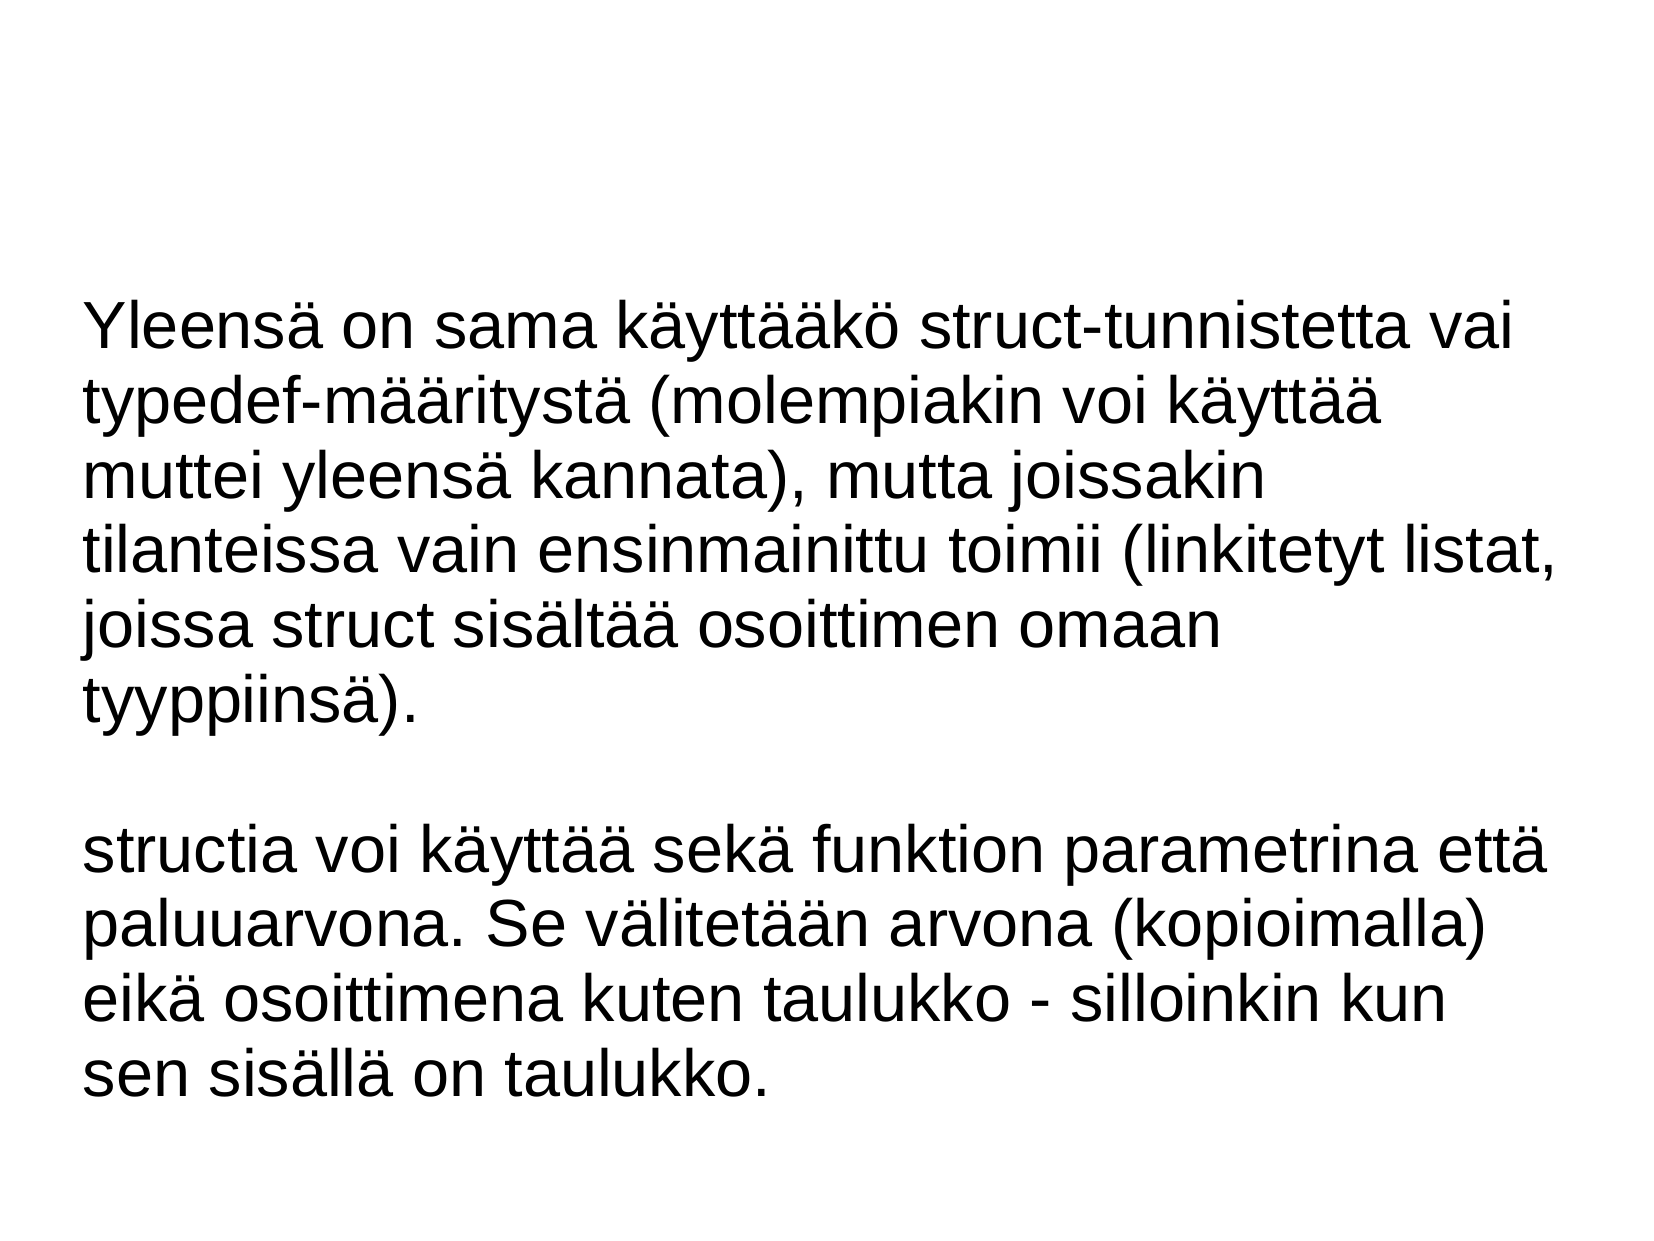

Yleensä on sama käyttääkö struct-tunnistetta vai typedef-määritystä (molempiakin voi käyttää muttei yleensä kannata), mutta joissakin tilanteissa vain ensinmainittu toimii (linkitetyt listat, joissa struct sisältää osoittimen omaan tyyppiinsä).
structia voi käyttää sekä funktion parametrina että paluuarvona. Se välitetään arvona (kopioimalla) eikä osoittimena kuten taulukko - silloinkin kun sen sisällä on taulukko.